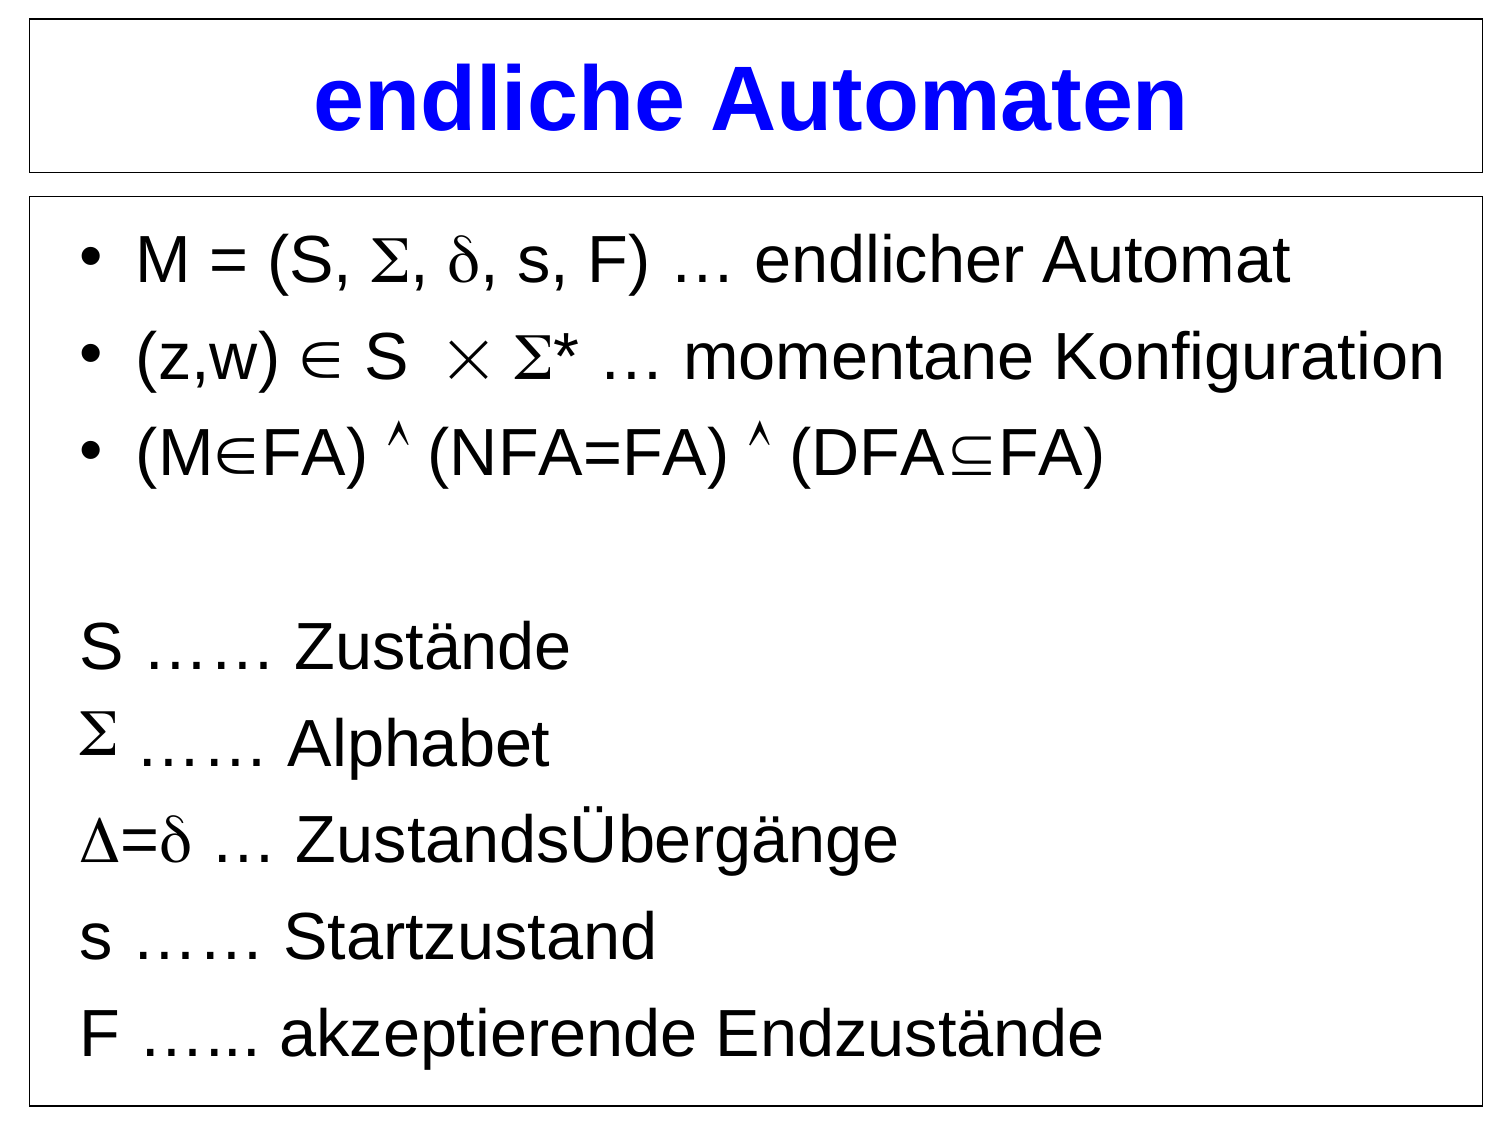

# endliche Automaten
M = (S, , , s, F) … endlicher Automat
(z,w)  S * … momentane Konfiguration
(MFA)  (NFA=FA)  (DFAFA)
S …… Zustände
…… Alphabet
= … ZustandsÜbergänge
s …… Startzustand
F …... akzeptierende Endzustände